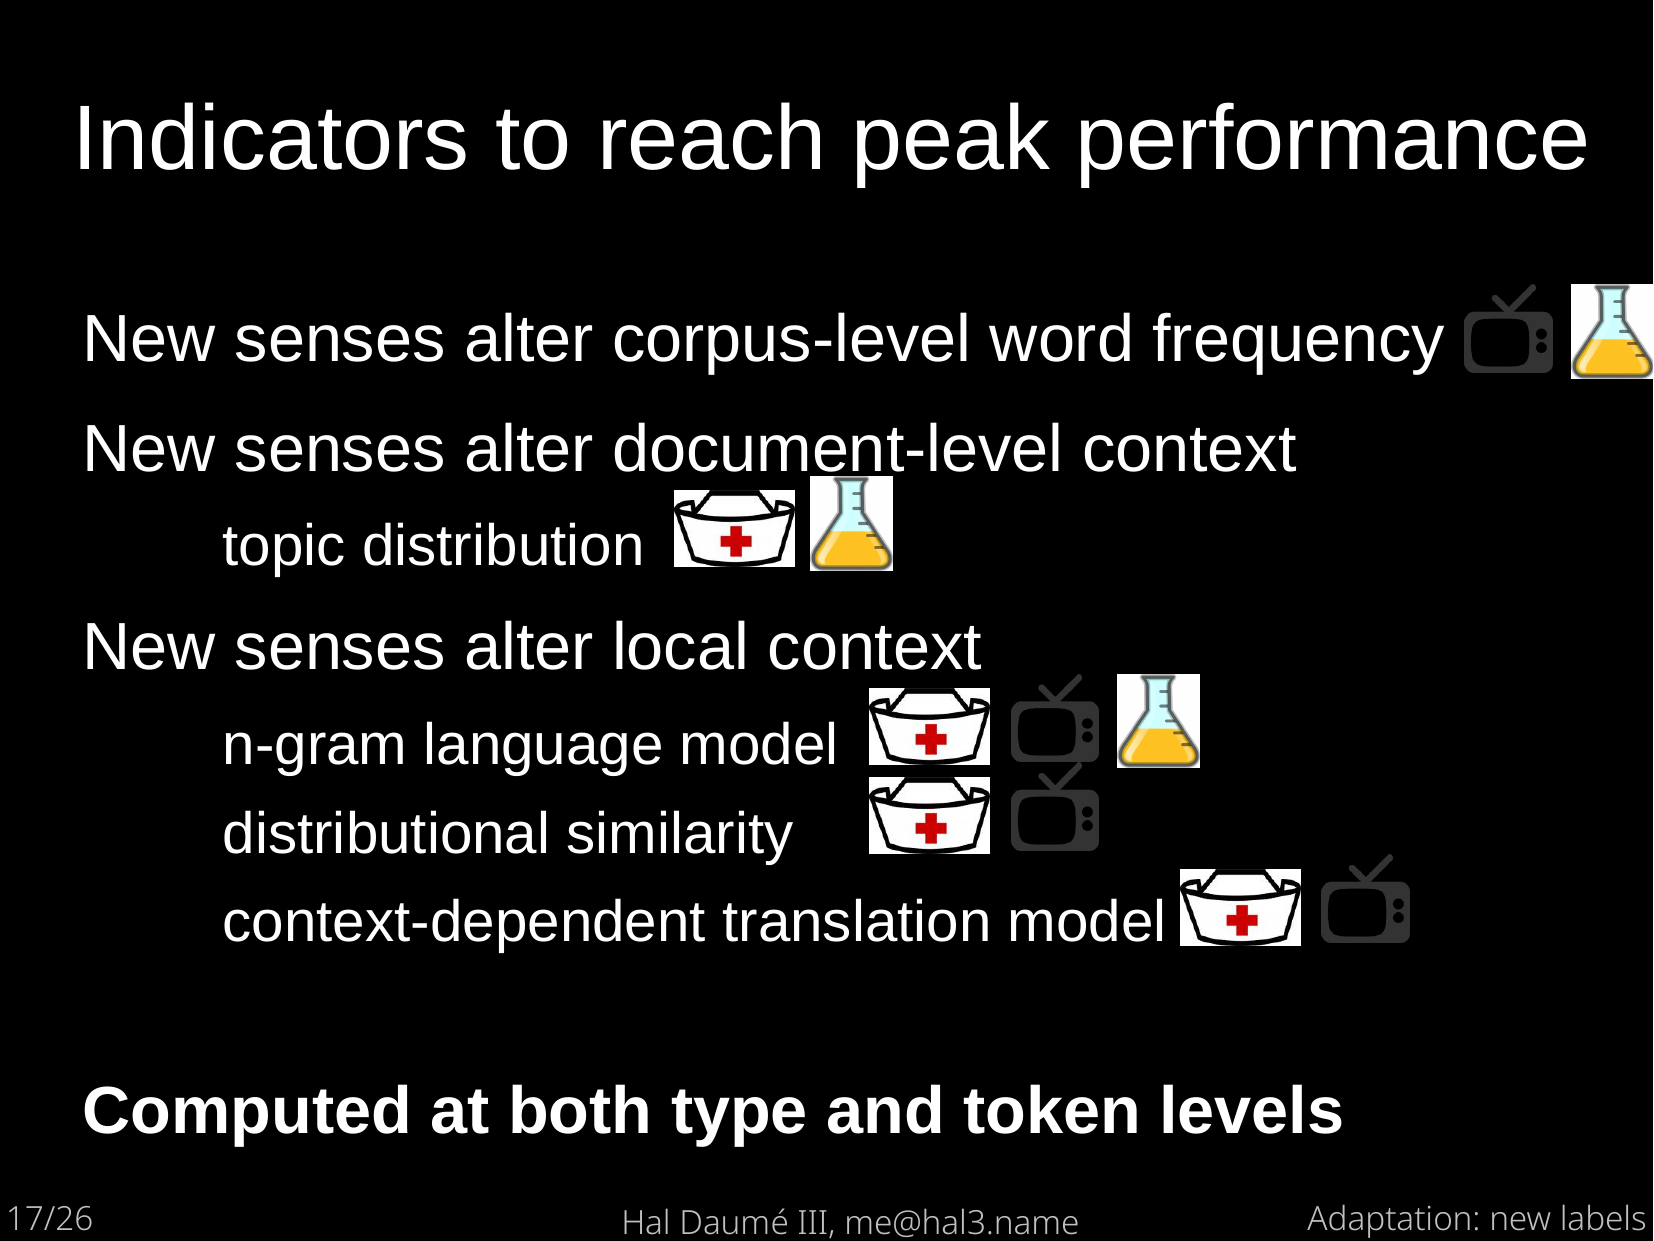

Indicators to reach peak performance
New senses alter corpus-level word frequency
New senses alter document-level context
topic distribution
New senses alter local context
n-gram language model
distributional similarity
context-dependent translation model
Computed at both type and token levels